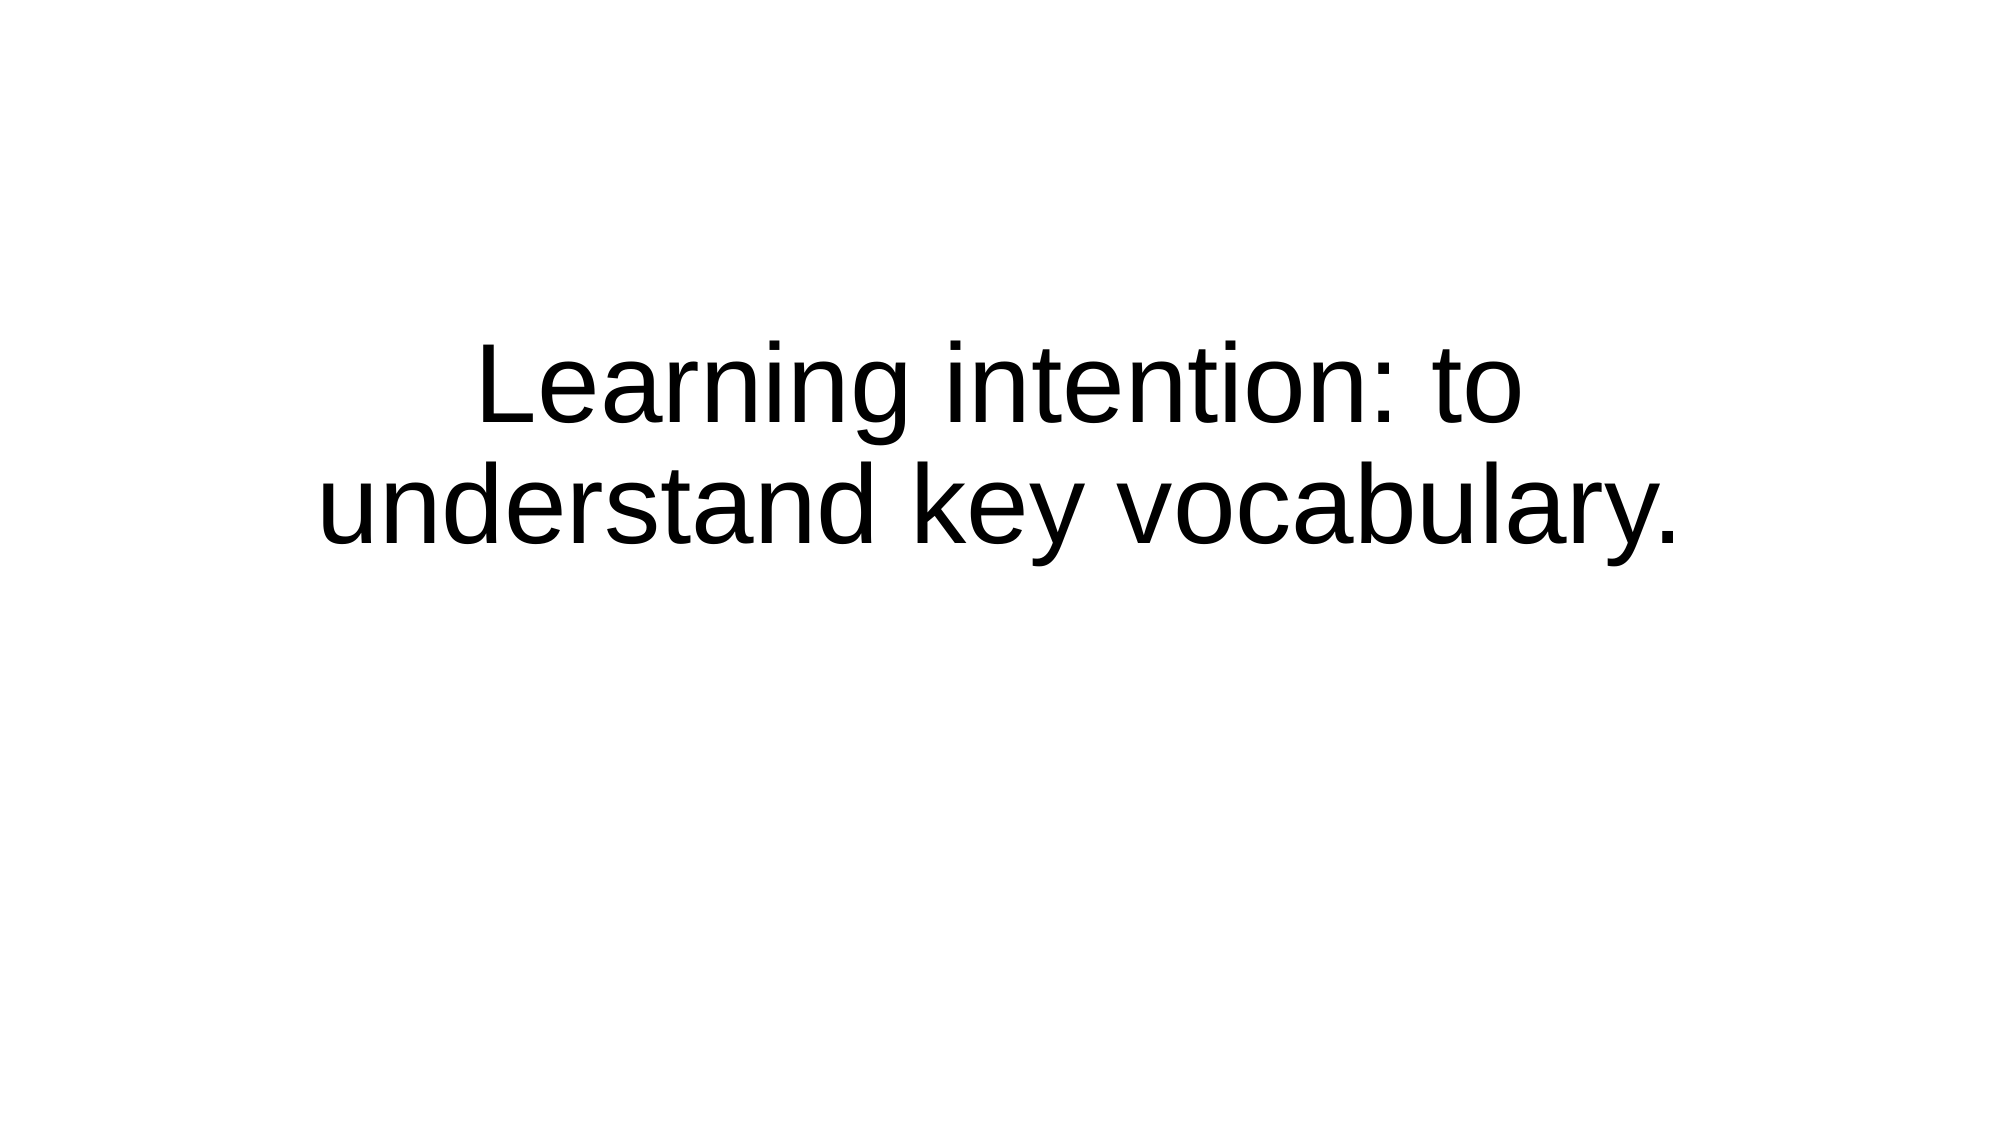

# Learning intention: to understand key vocabulary.